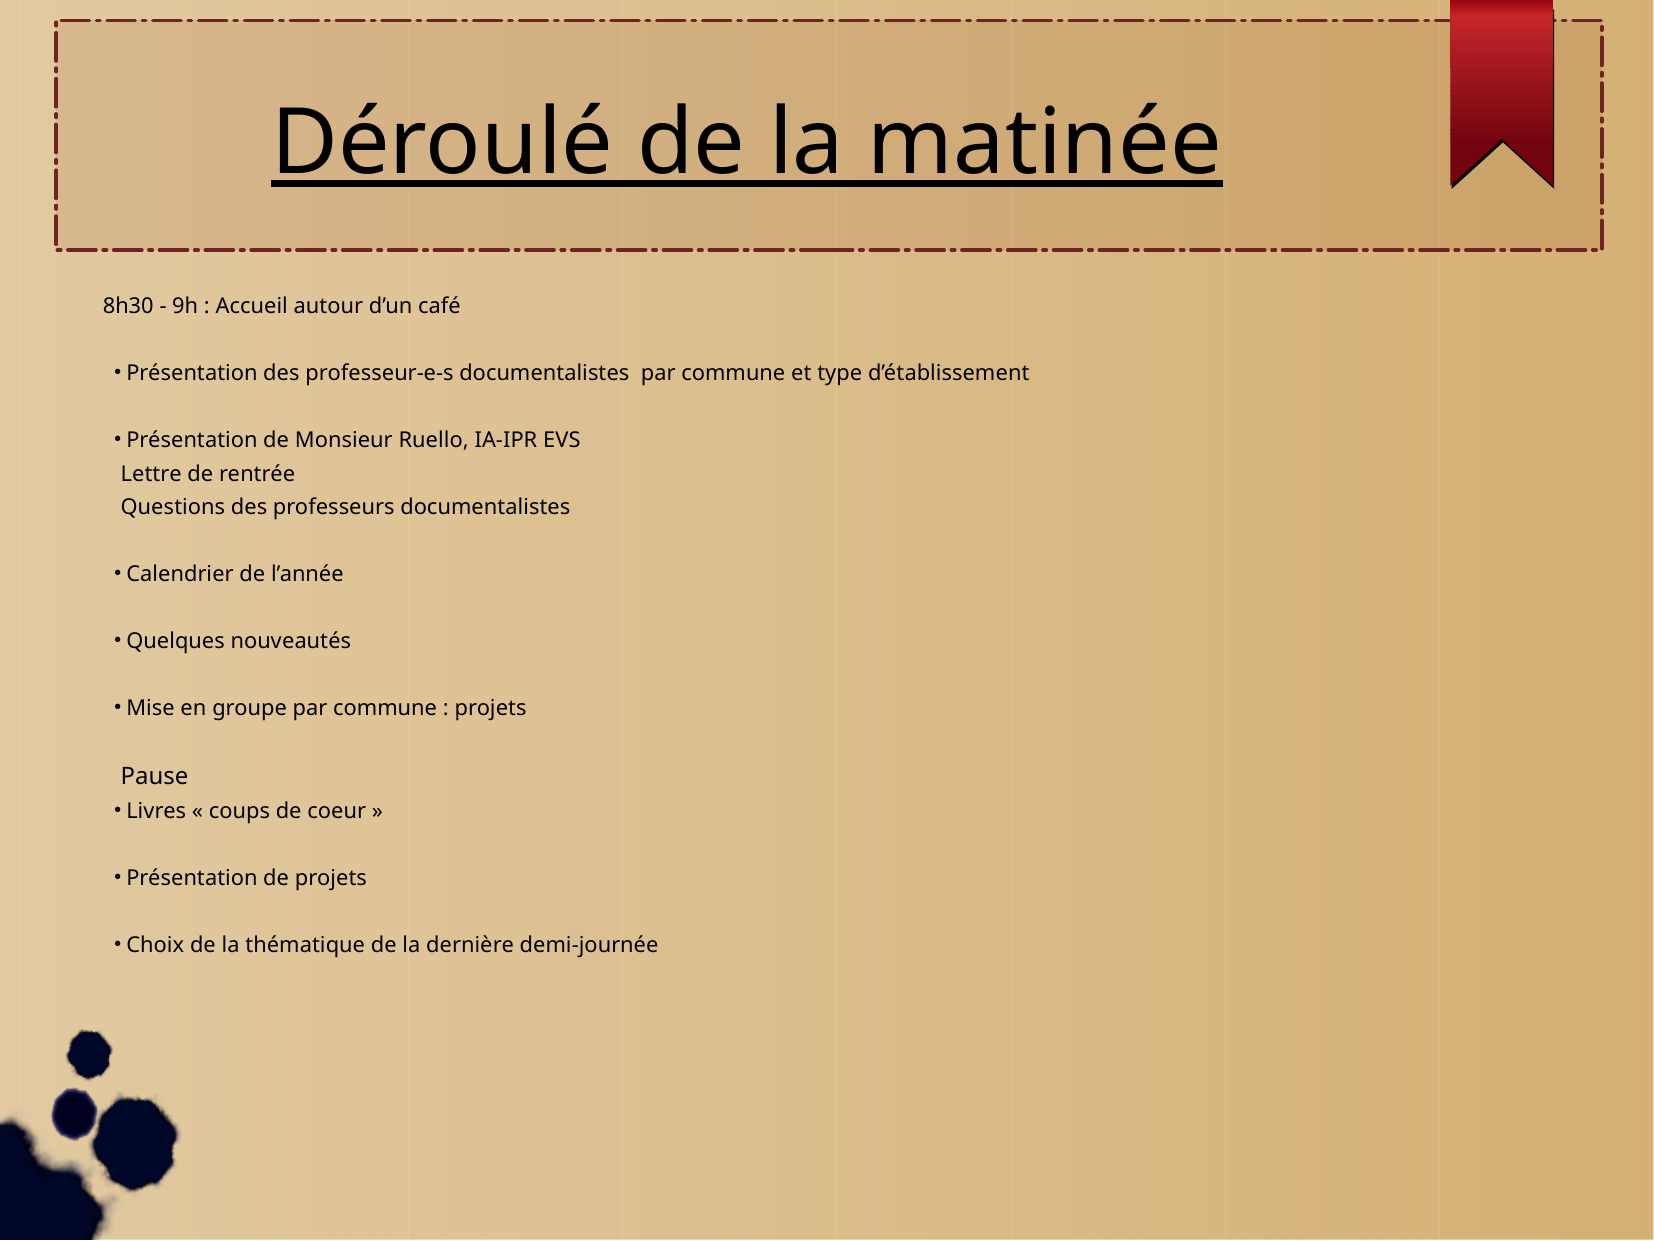

# Déroulé de la matinée
8h30 - 9h : Accueil autour d’un café
 Présentation des professeur-e-s documentalistes par commune et type d’établissement
 Présentation de Monsieur Ruello, IA-IPR EVS
Lettre de rentrée
Questions des professeurs documentalistes
 Calendrier de l’année
 Quelques nouveautés
 Mise en groupe par commune : projets
Pause
 Livres « coups de coeur »
 Présentation de projets
 Choix de la thématique de la dernière demi-journée